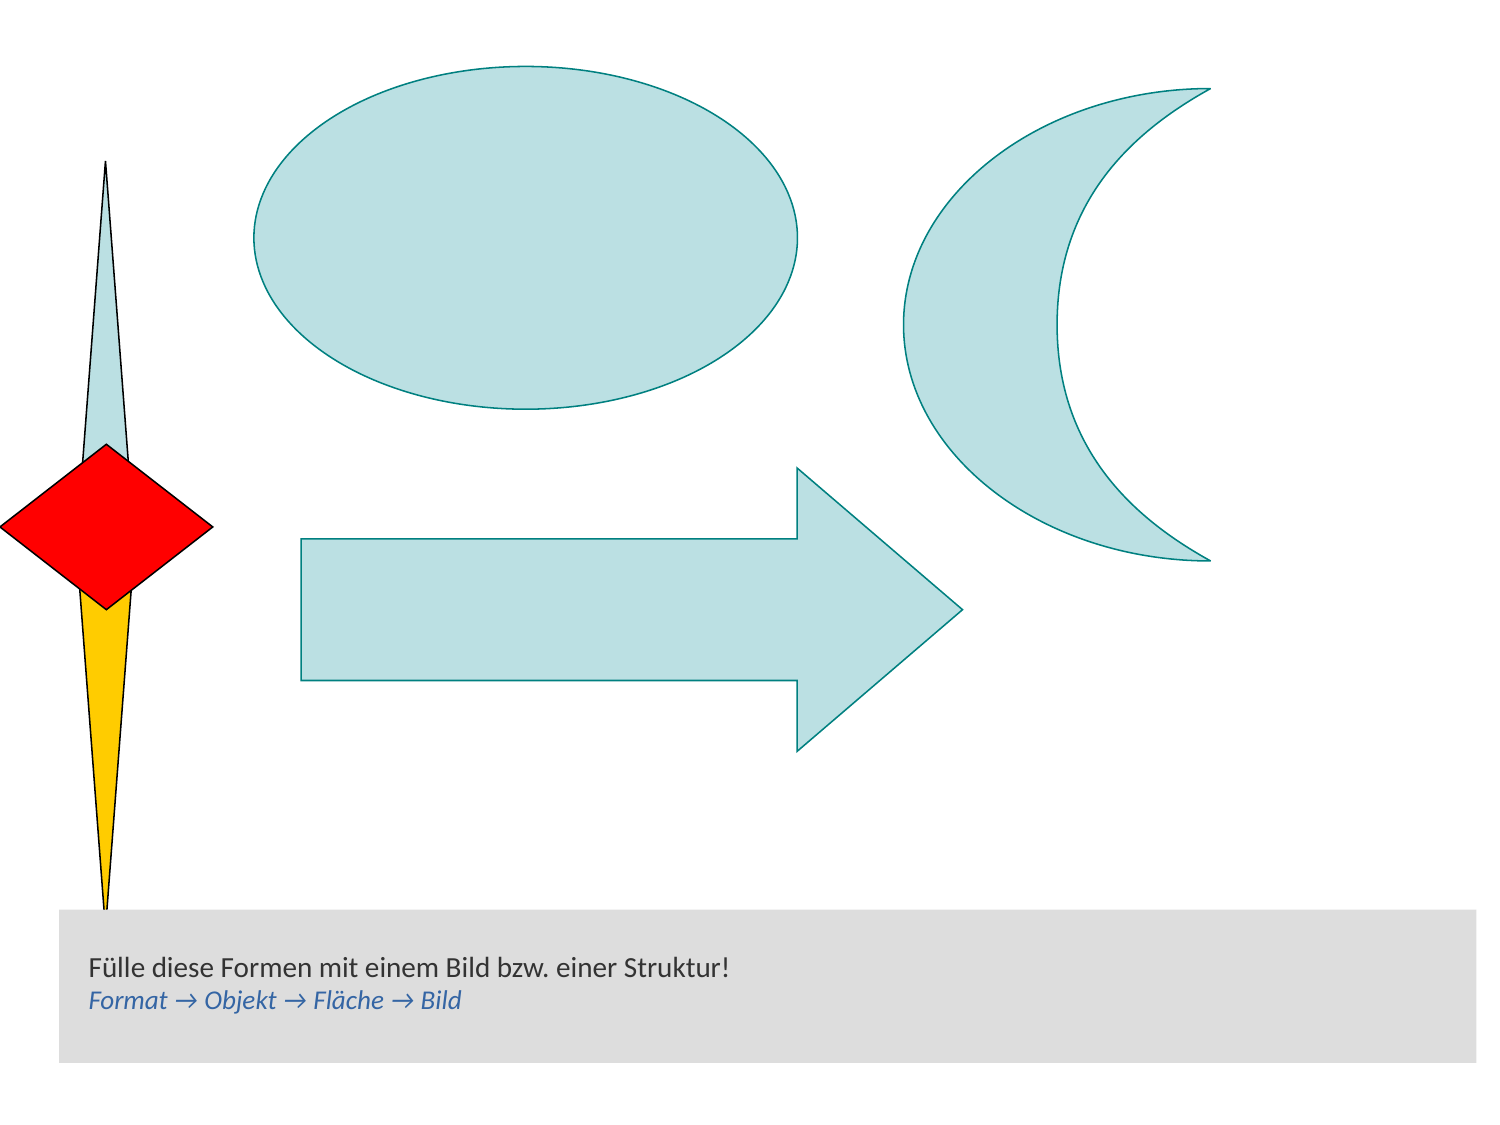

# Fülle diese Formen mit einem Bild bzw. einer Struktur!
Format → Objekt → Fläche → Bild